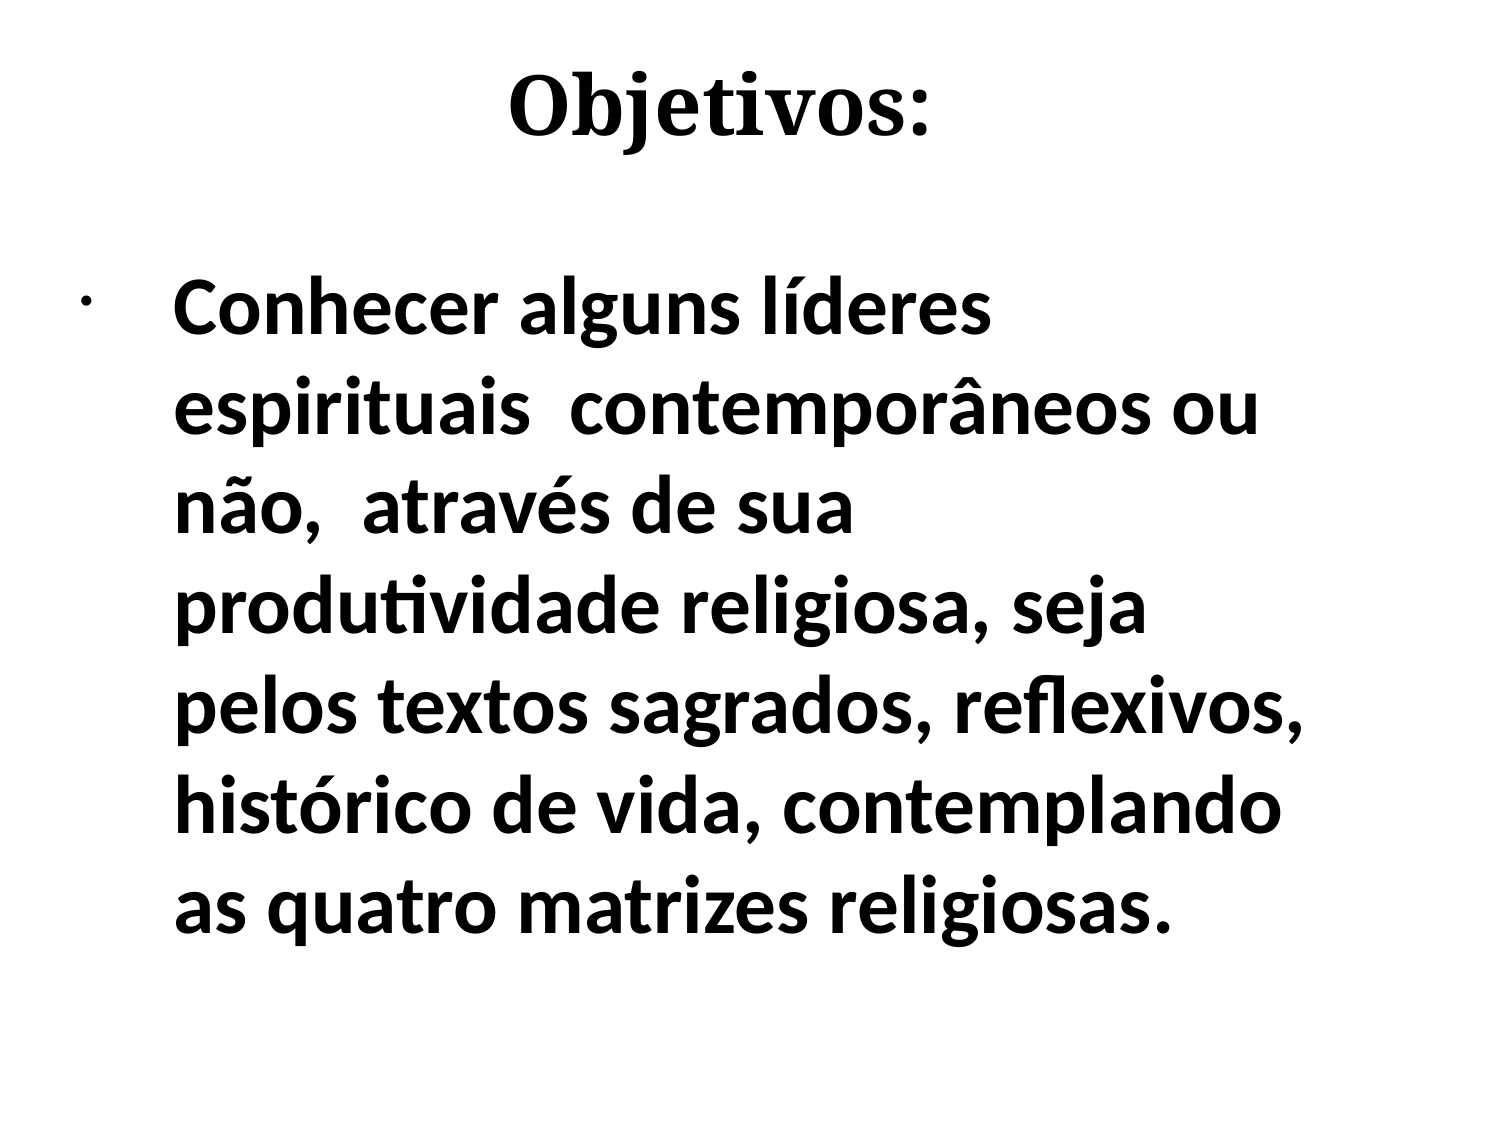

# Objetivos:
Conhecer alguns líderes espirituais contemporâneos ou não, através de sua produtividade religiosa, seja pelos textos sagrados, reflexivos, histórico de vida, contemplando as quatro matrizes religiosas.